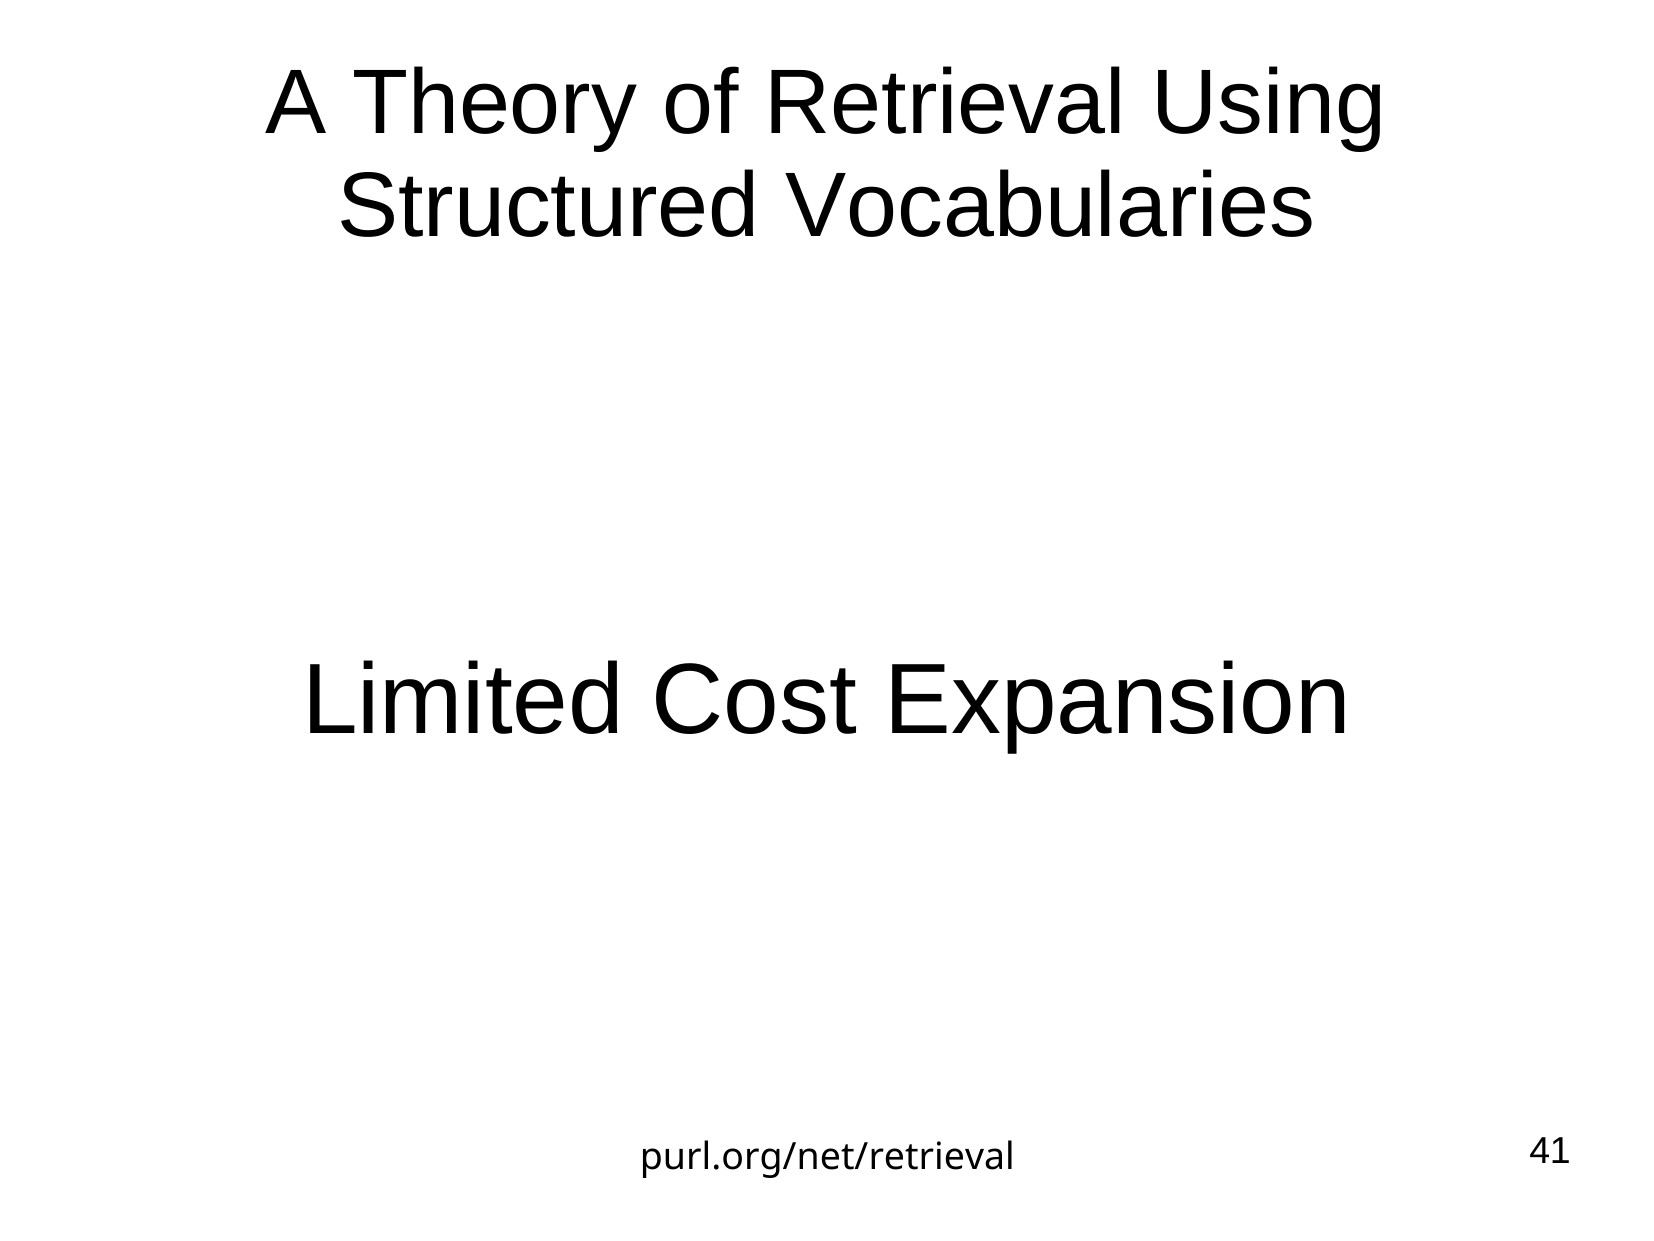

# A Theory of Retrieval Using Structured Vocabularies
Limited Cost Expansion
purl.org/net/retrieval
41